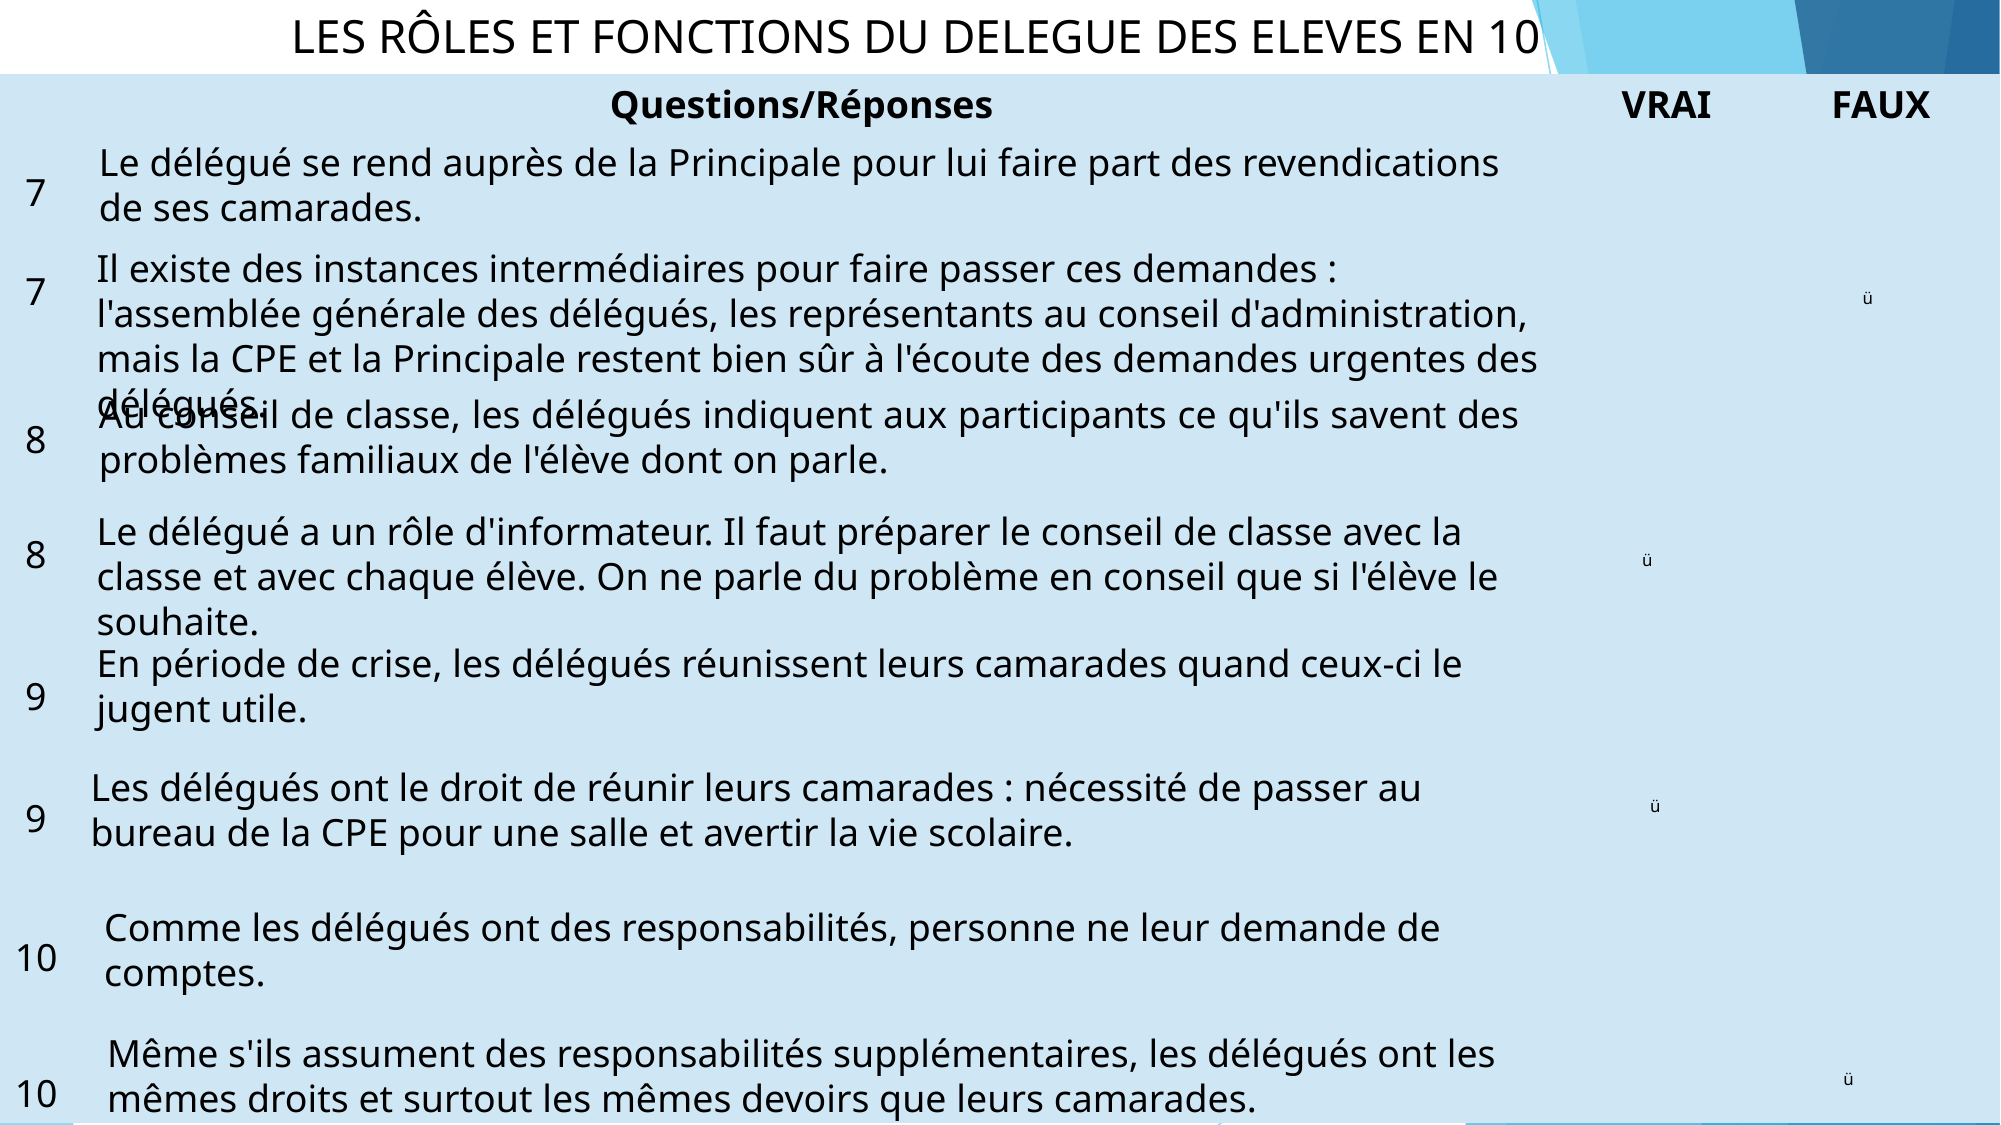

LES RÔLES ET FONCTIONS DU DELEGUE DES ELEVES EN 10 PROPOSITIONS
Questions/Réponses
VRAI
FAUX
| | | | |
| --- | --- | --- | --- |
| | | | |
| | | | |
| | | | |
| | | | |
| | | | |
| | | | |
| | | | |
| | | | |
Le délégué se rend auprès de la Principale pour lui faire part des revendications de ses camarades.
7
Il existe des instances intermédiaires pour faire passer ces demandes : l'assemblée générale des délégués, les représentants au conseil d'administration, mais la CPE et la Principale restent bien sûr à l'écoute des demandes urgentes des délégués.
7
Au conseil de classe, les délégués indiquent aux participants ce qu'ils savent des problèmes familiaux de l'élève dont on parle.
8
Le délégué a un rôle d'informateur. Il faut préparer le conseil de classe avec la classe et avec chaque élève. On ne parle du problème en conseil que si l'élève le souhaite.
8
En période de crise, les délégués réunissent leurs camarades quand ceux-ci le jugent utile.
9
Les délégués ont le droit de réunir leurs camarades : nécessité de passer au bureau de la CPE pour une salle et avertir la vie scolaire.
9
Comme les délégués ont des responsabilités, personne ne leur demande de comptes.
10
Même s'ils assument des responsabilités supplémentaires, les délégués ont les mêmes droits et surtout les mêmes devoirs que leurs camarades.
10